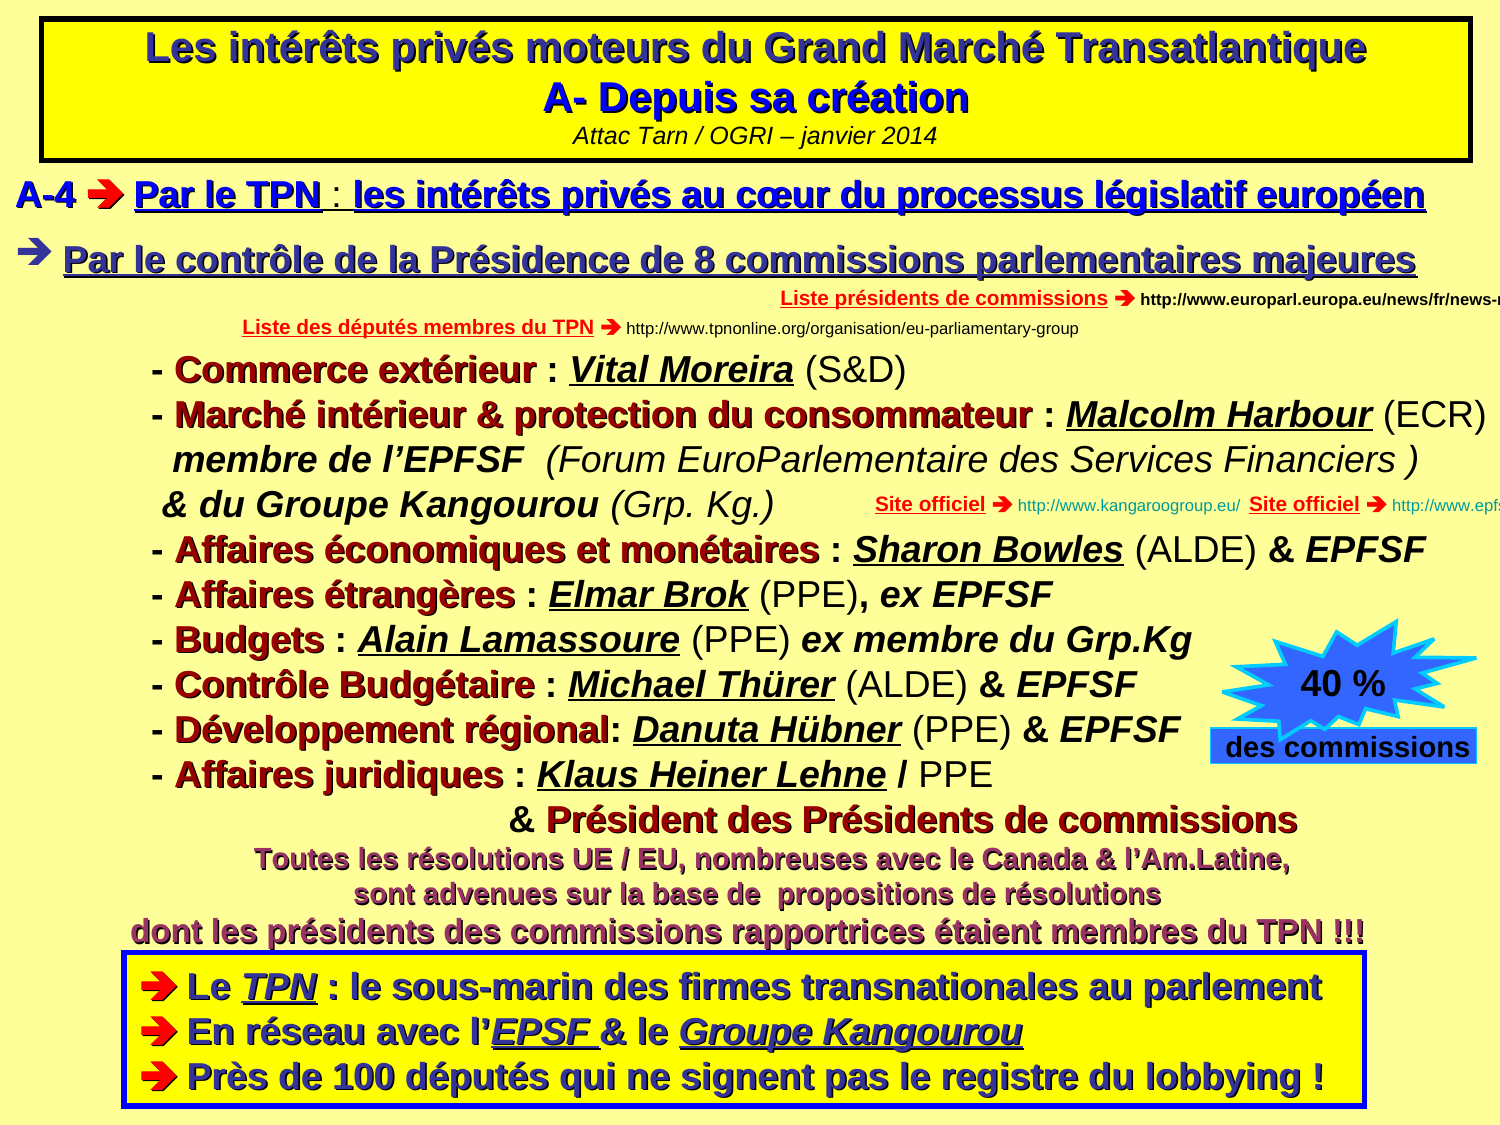

A-4  Par le TPN : les intérêts privés au cœur du processus législatif européen
 Par le contrôle de la Présidence de 8 commissions parlementaires majeures
 - Commerce extérieur : Vital Moreira (S&D)
 - Marché intérieur & protection du consommateur : Malcolm Harbour (ECR)
 membre de l’EPFSF (Forum EuroParlementaire des Services Financiers )
 & du Groupe Kangourou (Grp. Kg.)
 - Affaires économiques et monétaires : Sharon Bowles (ALDE) & EPFSF
 - Affaires étrangères : Elmar Brok (PPE), ex EPFSF
 - Budgets : Alain Lamassoure (PPE) ex membre du Grp.Kg
 - Contrôle Budgétaire : Michael Thürer (ALDE) & EPFSF
 - Développement régional: Danuta Hübner (PPE) & EPFSF
 - Affaires juridiques : Klaus Heiner Lehne / PPE
 & Président des Présidents de commissions
 Toutes les résolutions UE / EU, nombreuses avec le Canada & l’Am.Latine,
 sont advenues sur la base de propositions de résolutions
 dont les présidents des commissions rapportrices étaient membres du TPN !!!
Les intérêts privés moteurs du Grand Marché Transatlantique
A- Depuis sa création
Attac Tarn / OGRI – janvier 2014
 Liste présidents de commissions  http://www.europarl.europa.eu/news/fr/news-room/content/20120126STO36310/html/Pr%C3%A9sidents-des-commissions-parlementaires-qui-est-qui
 Liste des députés membres du TPN  http://www.tpnonline.org/organisation/eu-parliamentary-group
 Site officiel  http://www.kangaroogroup.eu/
Site officiel  http://www.epfsf.org/
40 %
des commissions
 Le TPN : le sous-marin des firmes transnationales au parlement
 En réseau avec l’EPSF & le Groupe Kangourou
 Près de 100 députés qui ne signent pas le registre du lobbying !